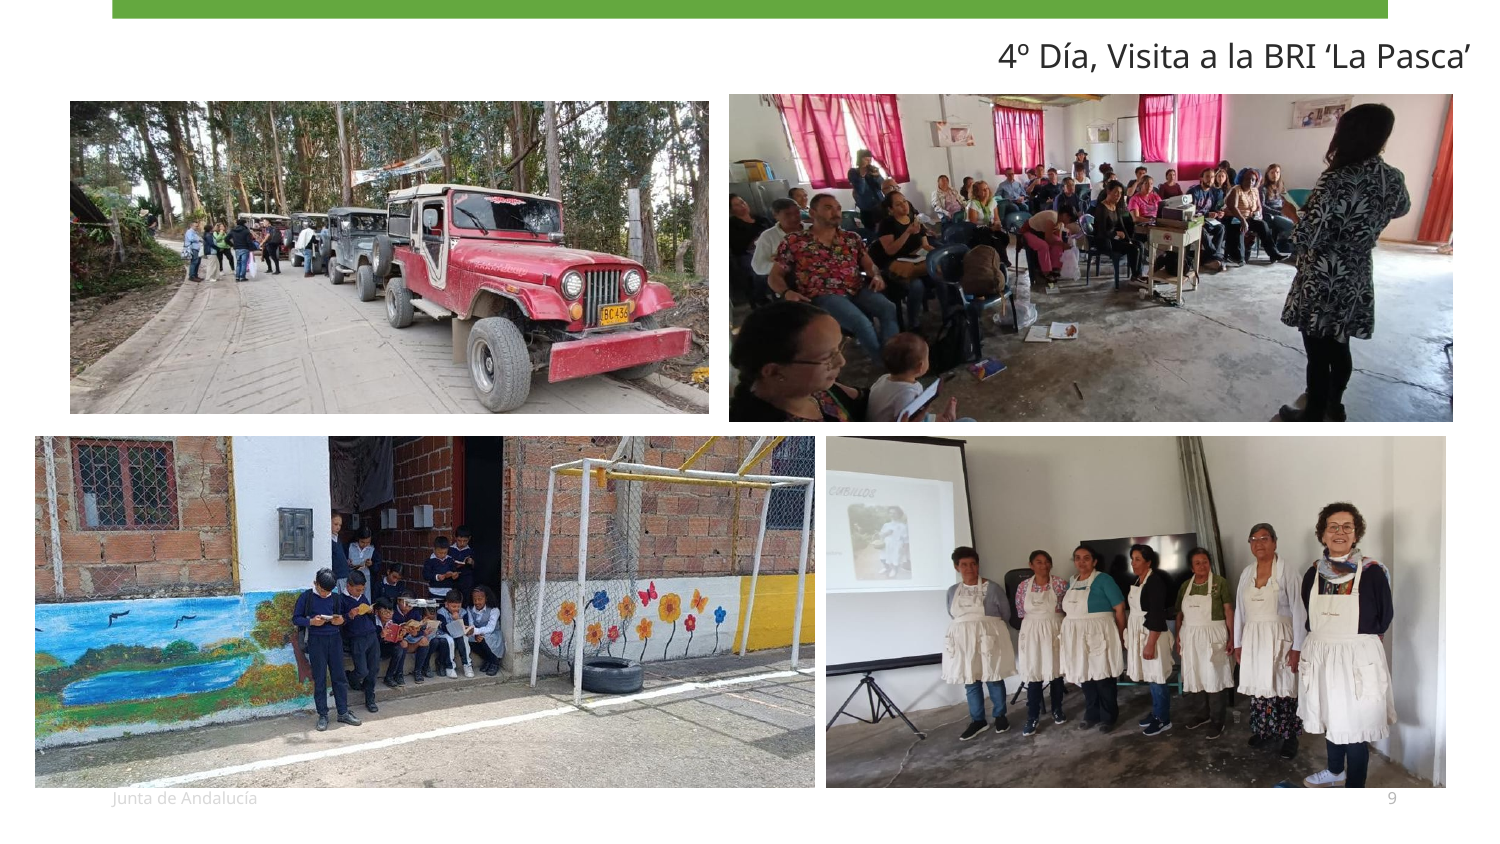

4º Día, Visita a la BRI ‘La Pasca’